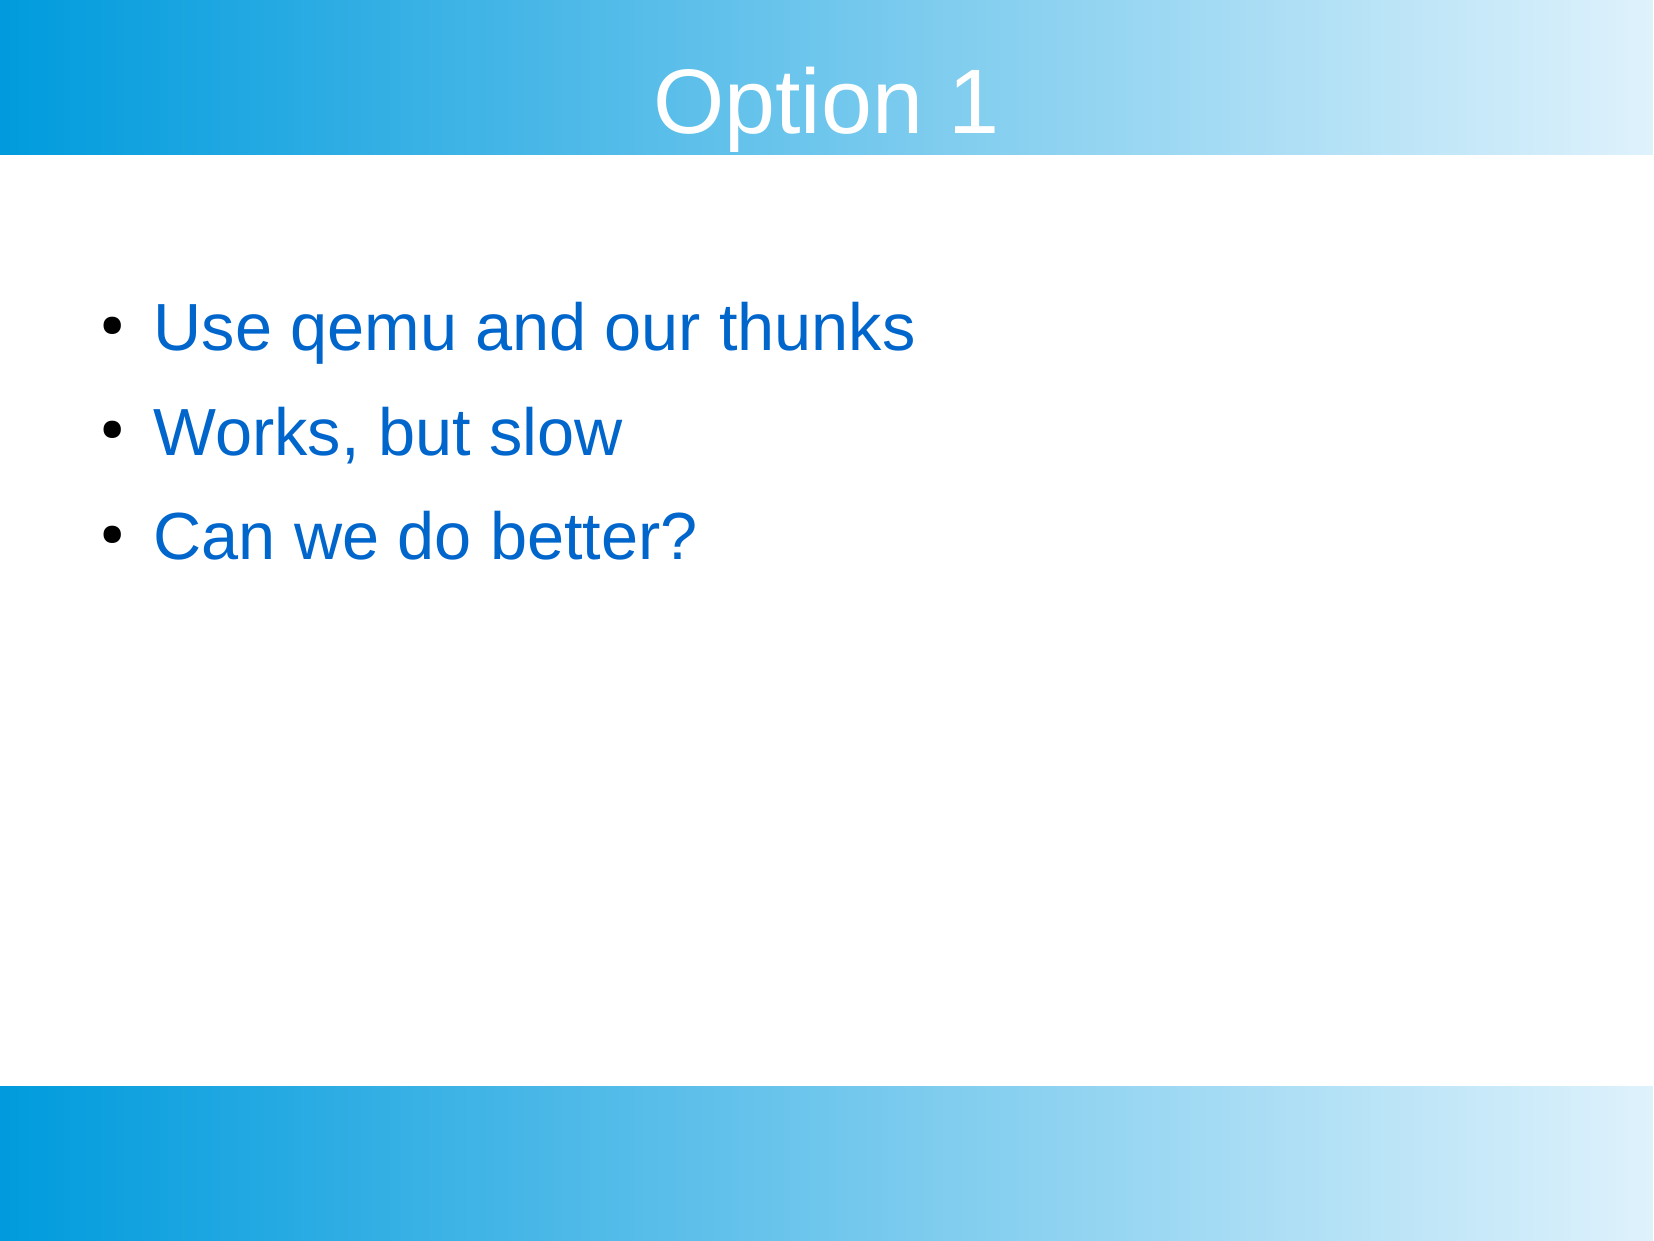

# Option 1
Use qemu and our thunks
Works, but slow
Can we do better?